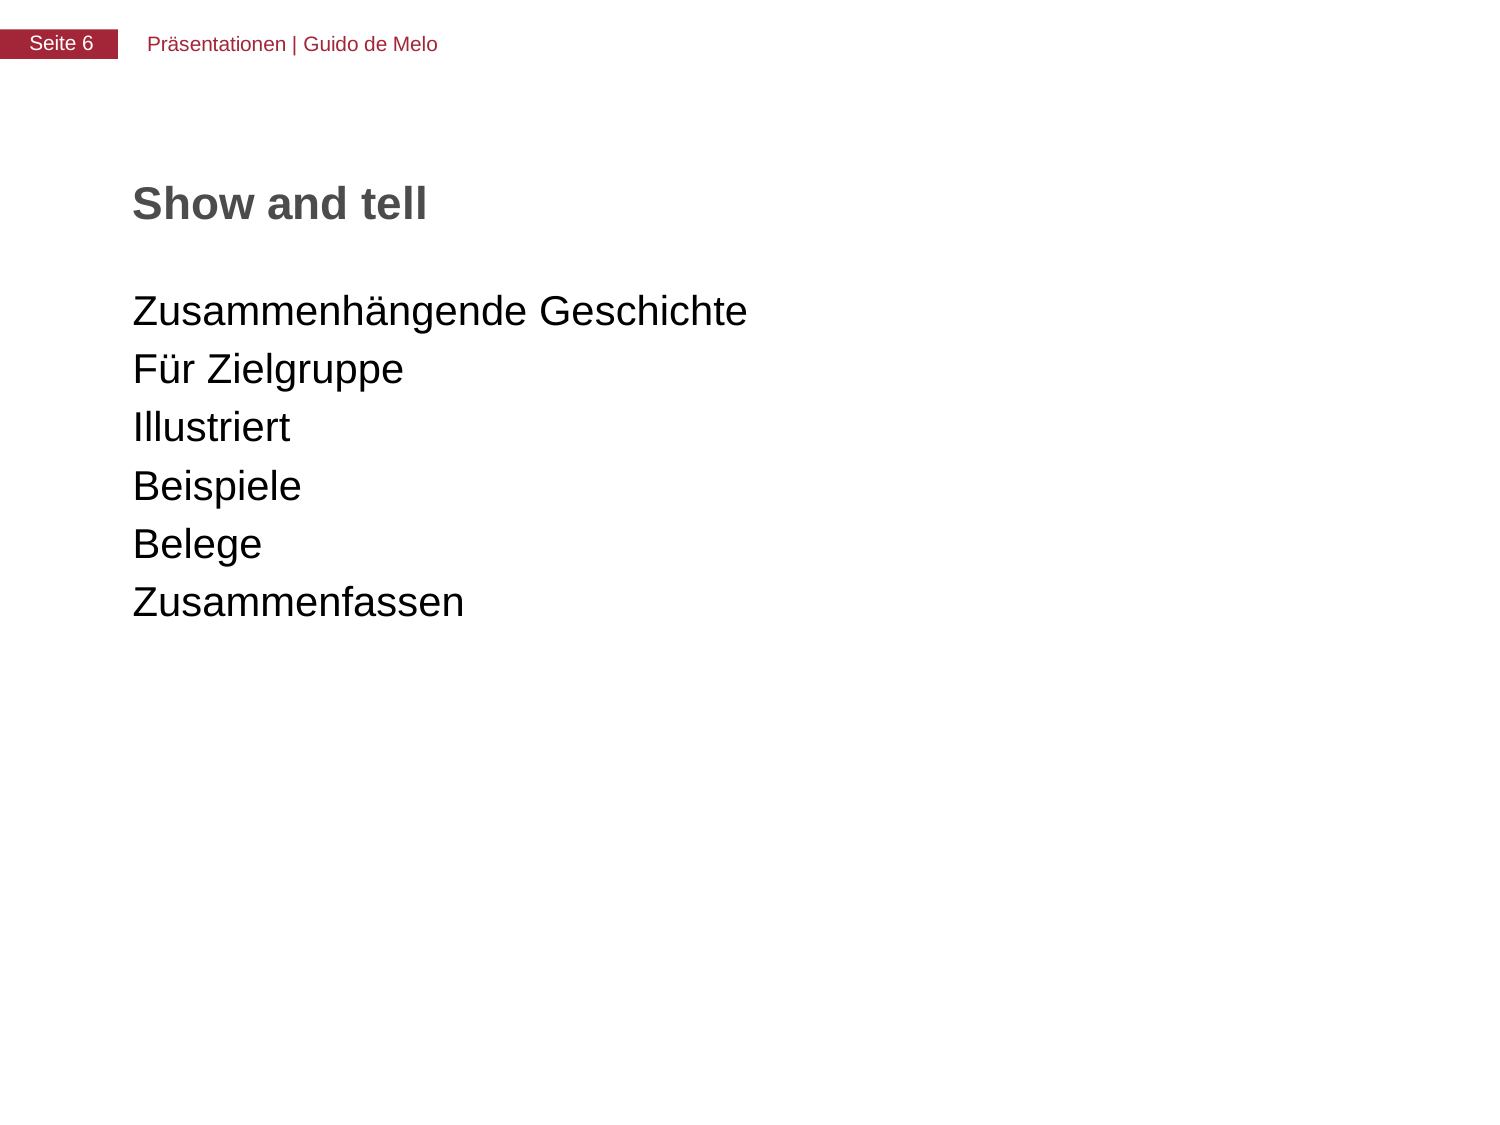

# Show and tell
Zusammenhängende Geschichte
Für Zielgruppe
Illustriert
Beispiele
Belege
Zusammenfassen